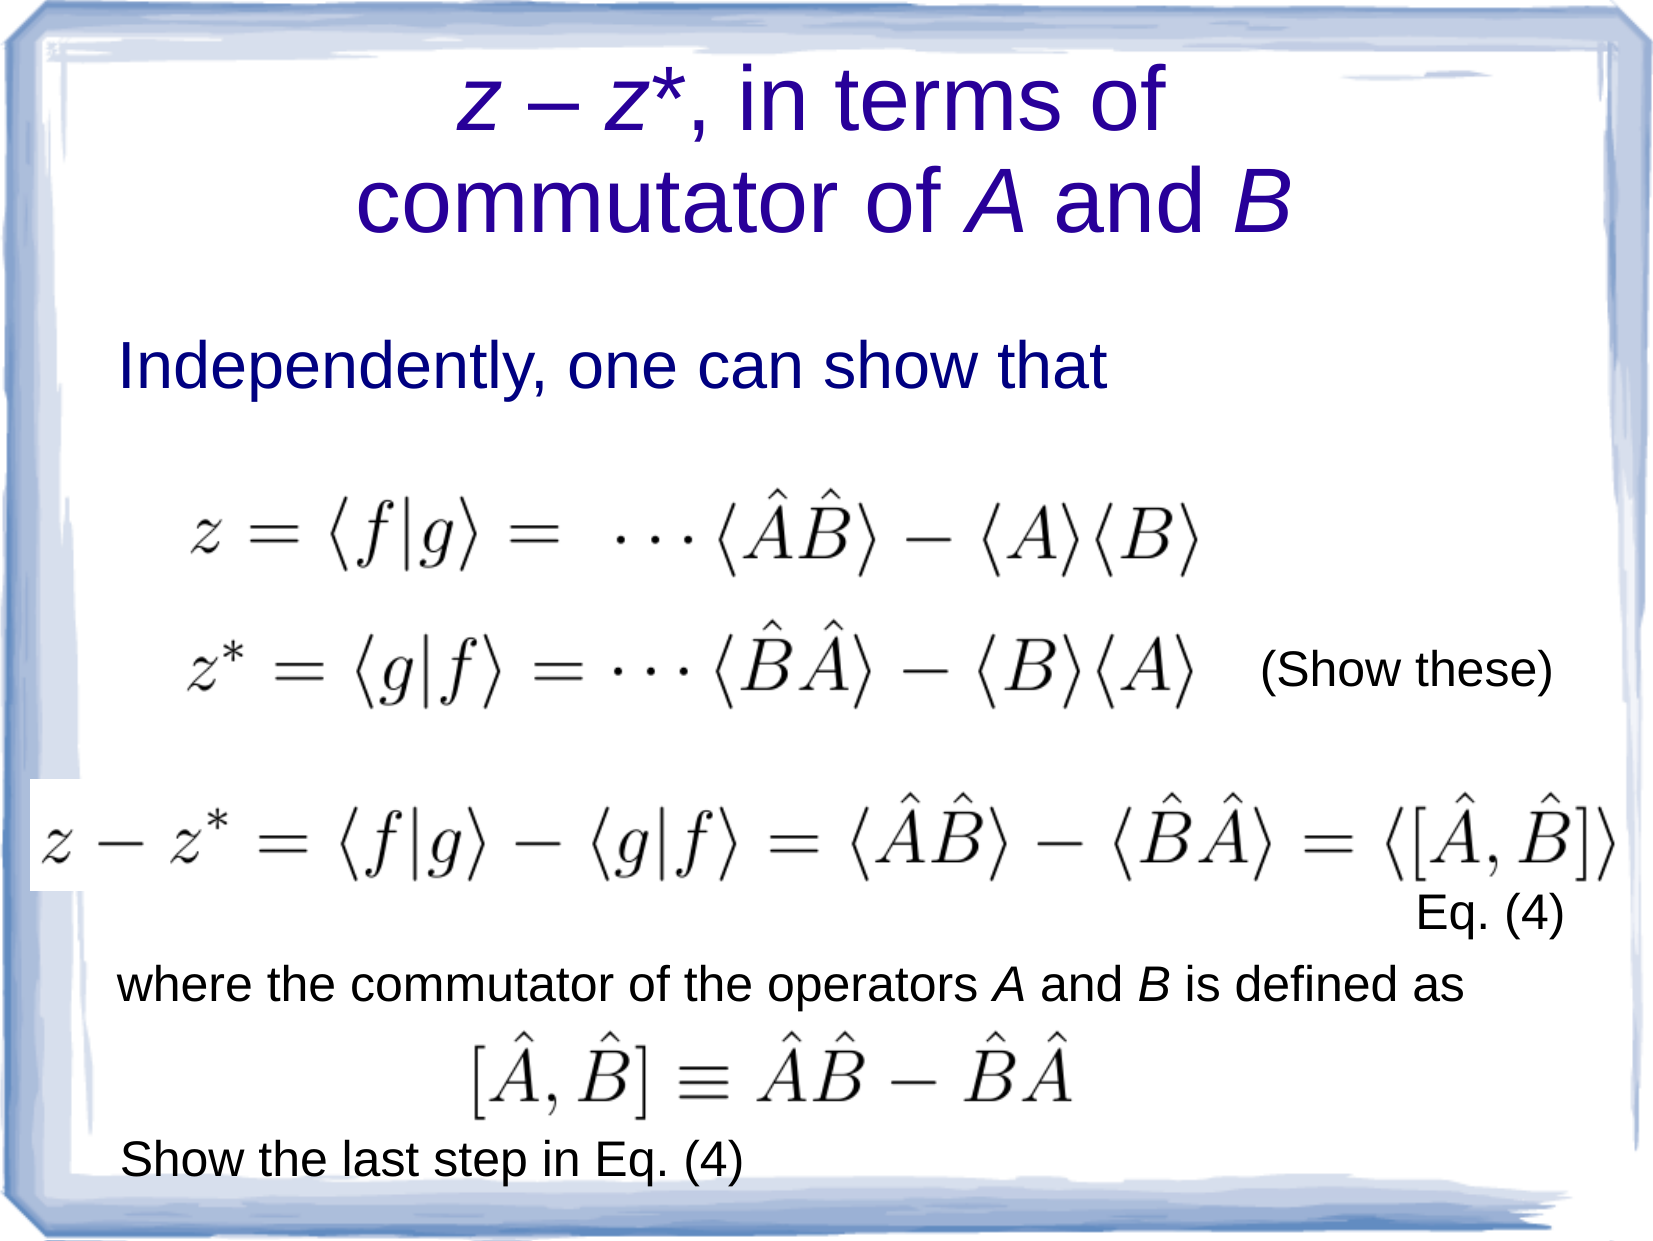

# z – z*, in terms of commutator of A and B
Independently, one can show that
(Show these)
Eq. (4)
where the commutator of the operators A and B is defined as
Show the last step in Eq. (4)